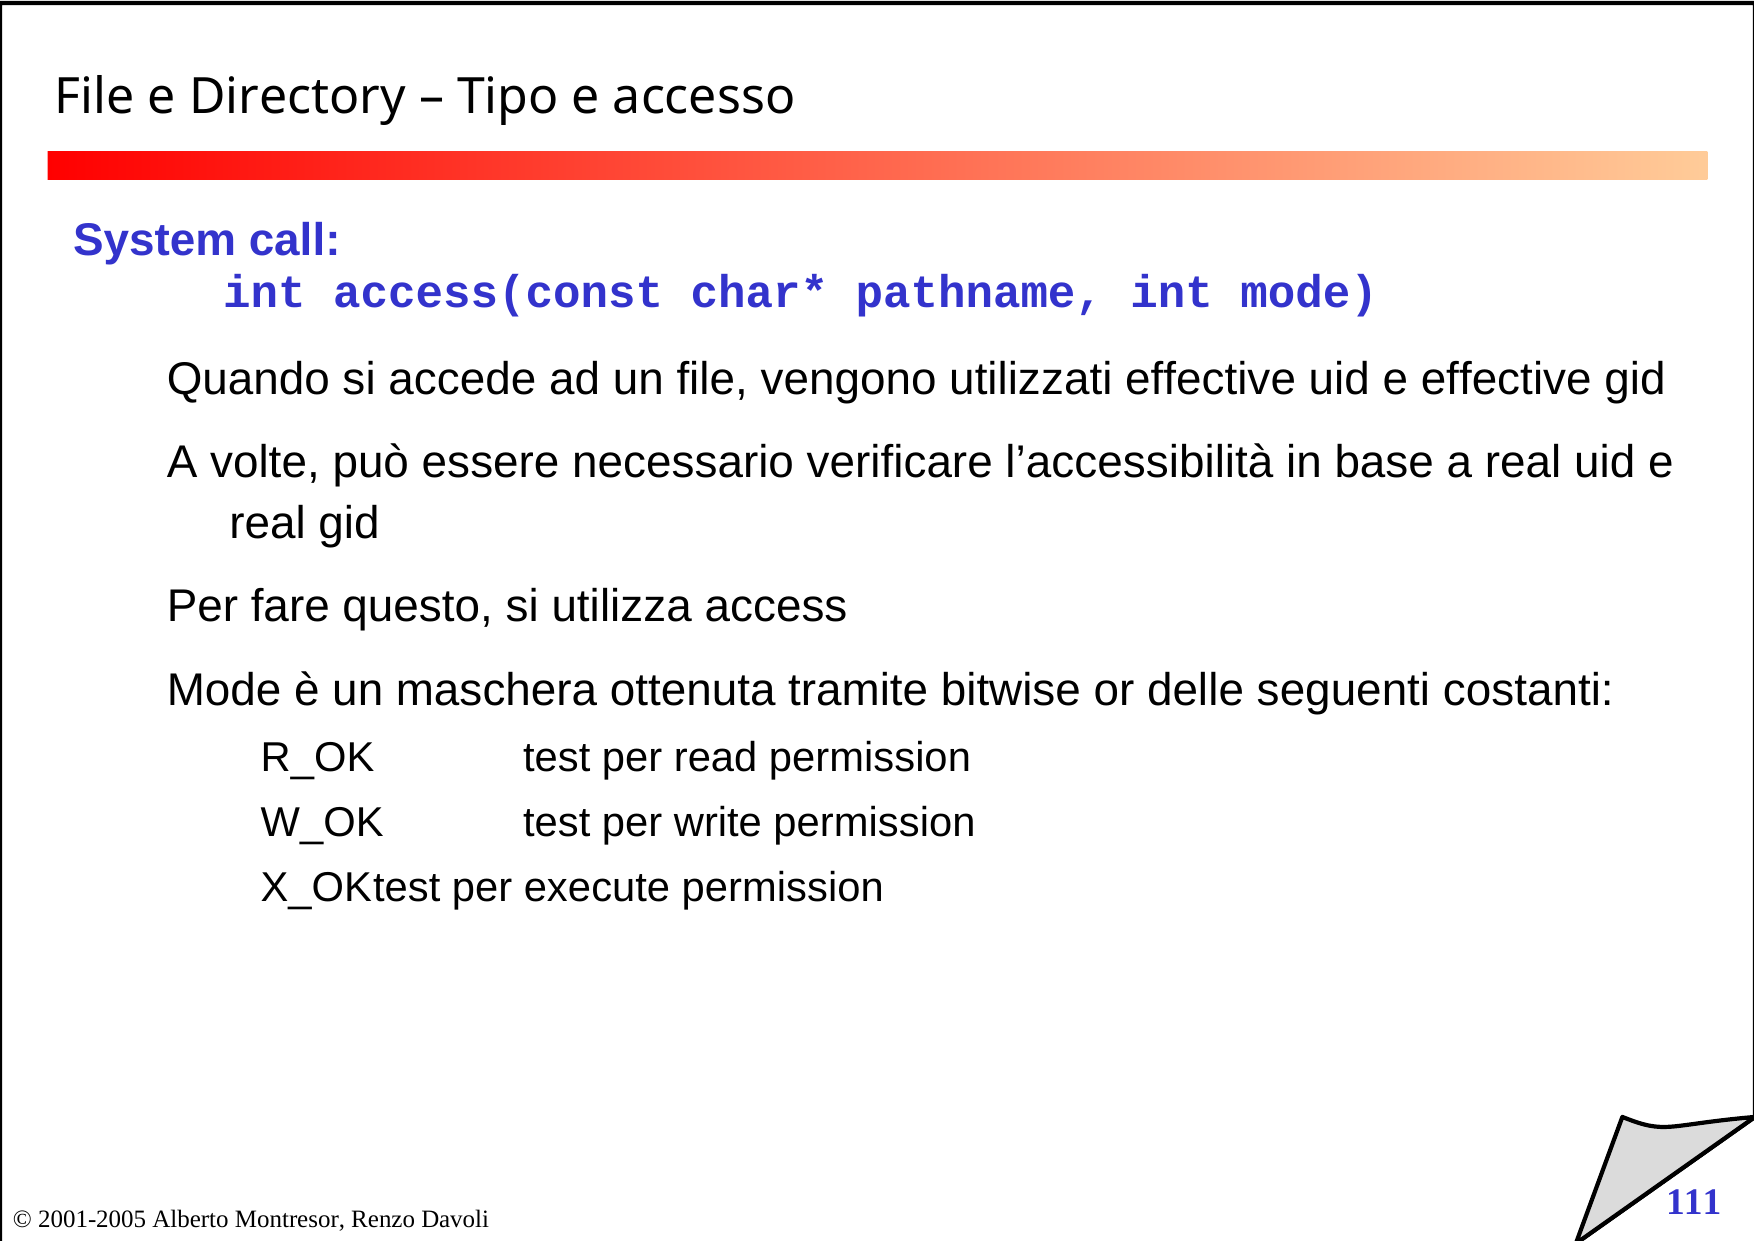

# File e Directory – Tipo e accesso
System call:
	int access(const char* pathname, int mode)
Quando si accede ad un file, vengono utilizzati effective uid e effective gid
A volte, può essere necessario verificare l’accessibilità in base a real uid e real gid
Per fare questo, si utilizza access
Mode è un maschera ottenuta tramite bitwise or delle seguenti costanti:
R_OK	test per read permission
W_OK	test per write permission
X_OK	test per execute permission